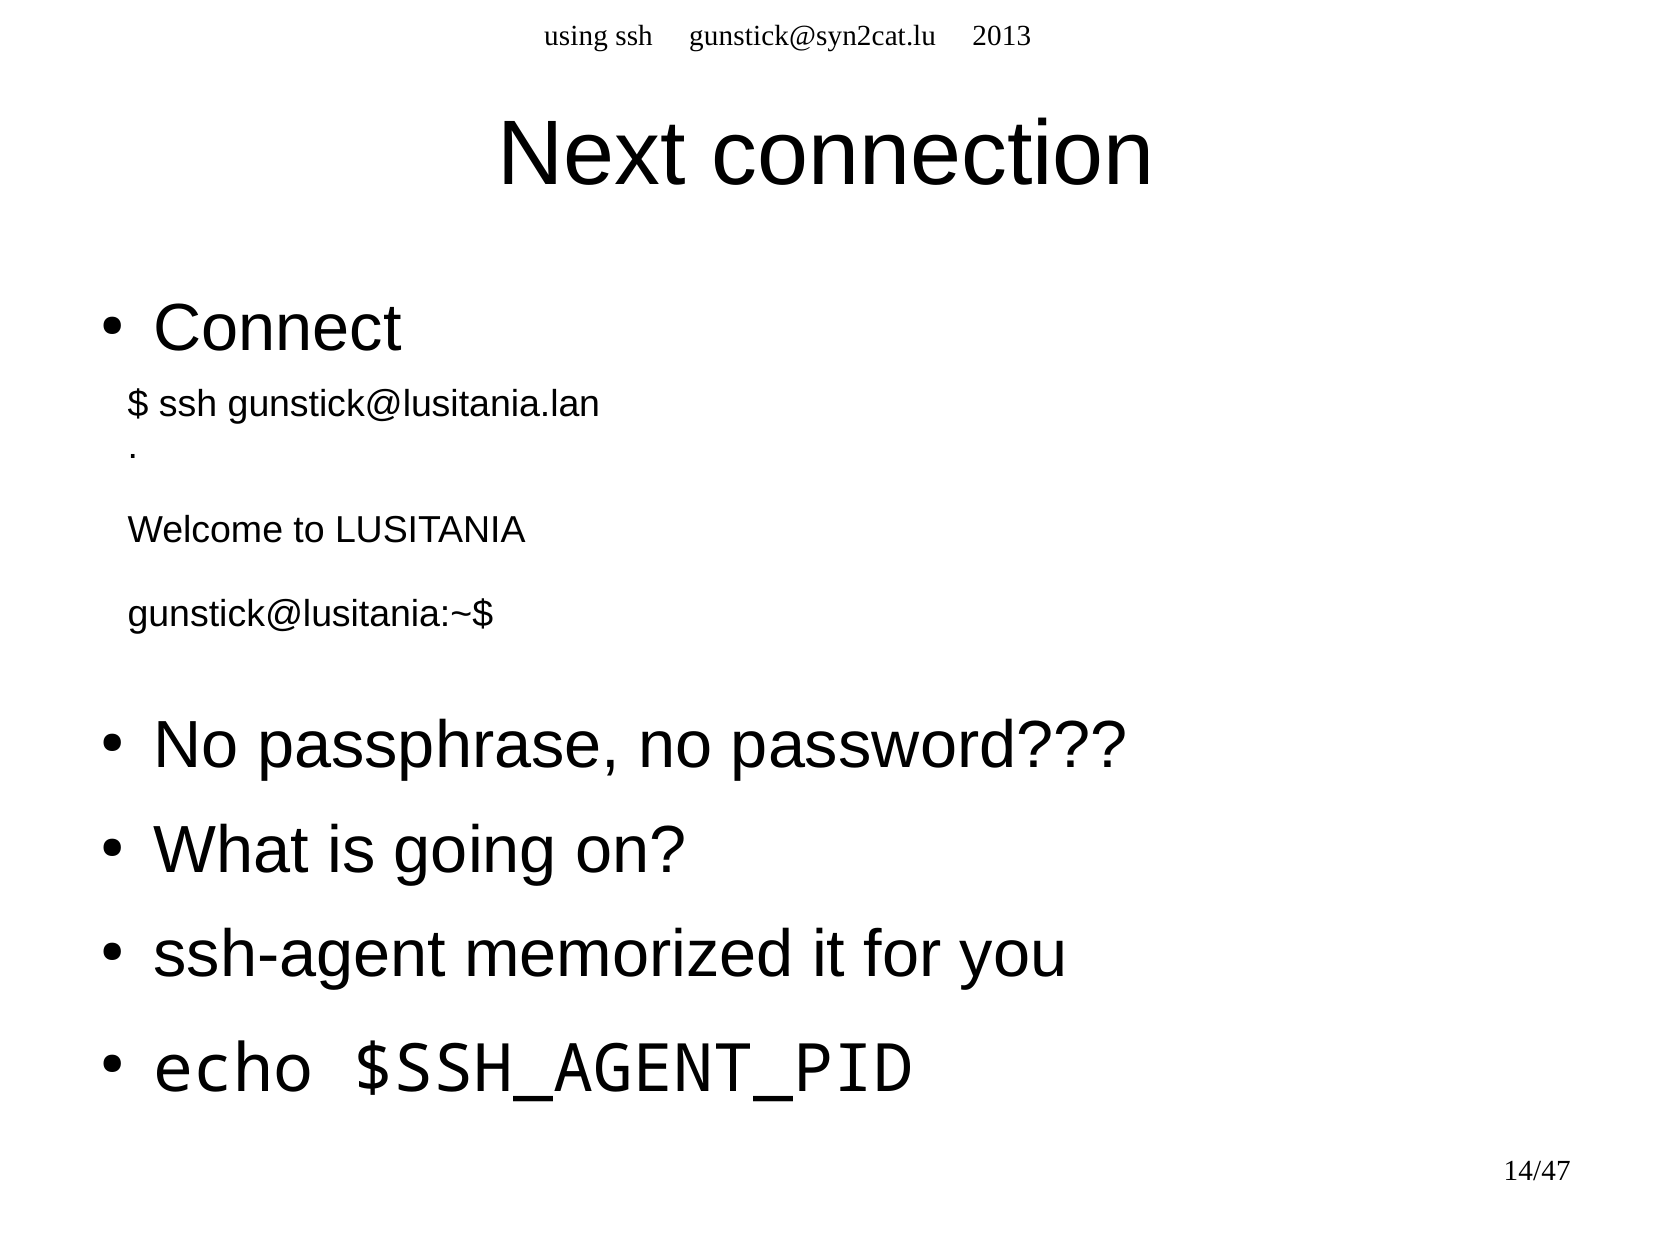

using ssh gunstick@syn2cat.lu 2013
# Next connection
Connect
No passphrase, no password???
What is going on?
ssh-agent memorized it for you
echo $SSH_AGENT_PID
$ ssh gunstick@lusitania.lan
.
Welcome to LUSITANIA
gunstick@lusitania:~$
14